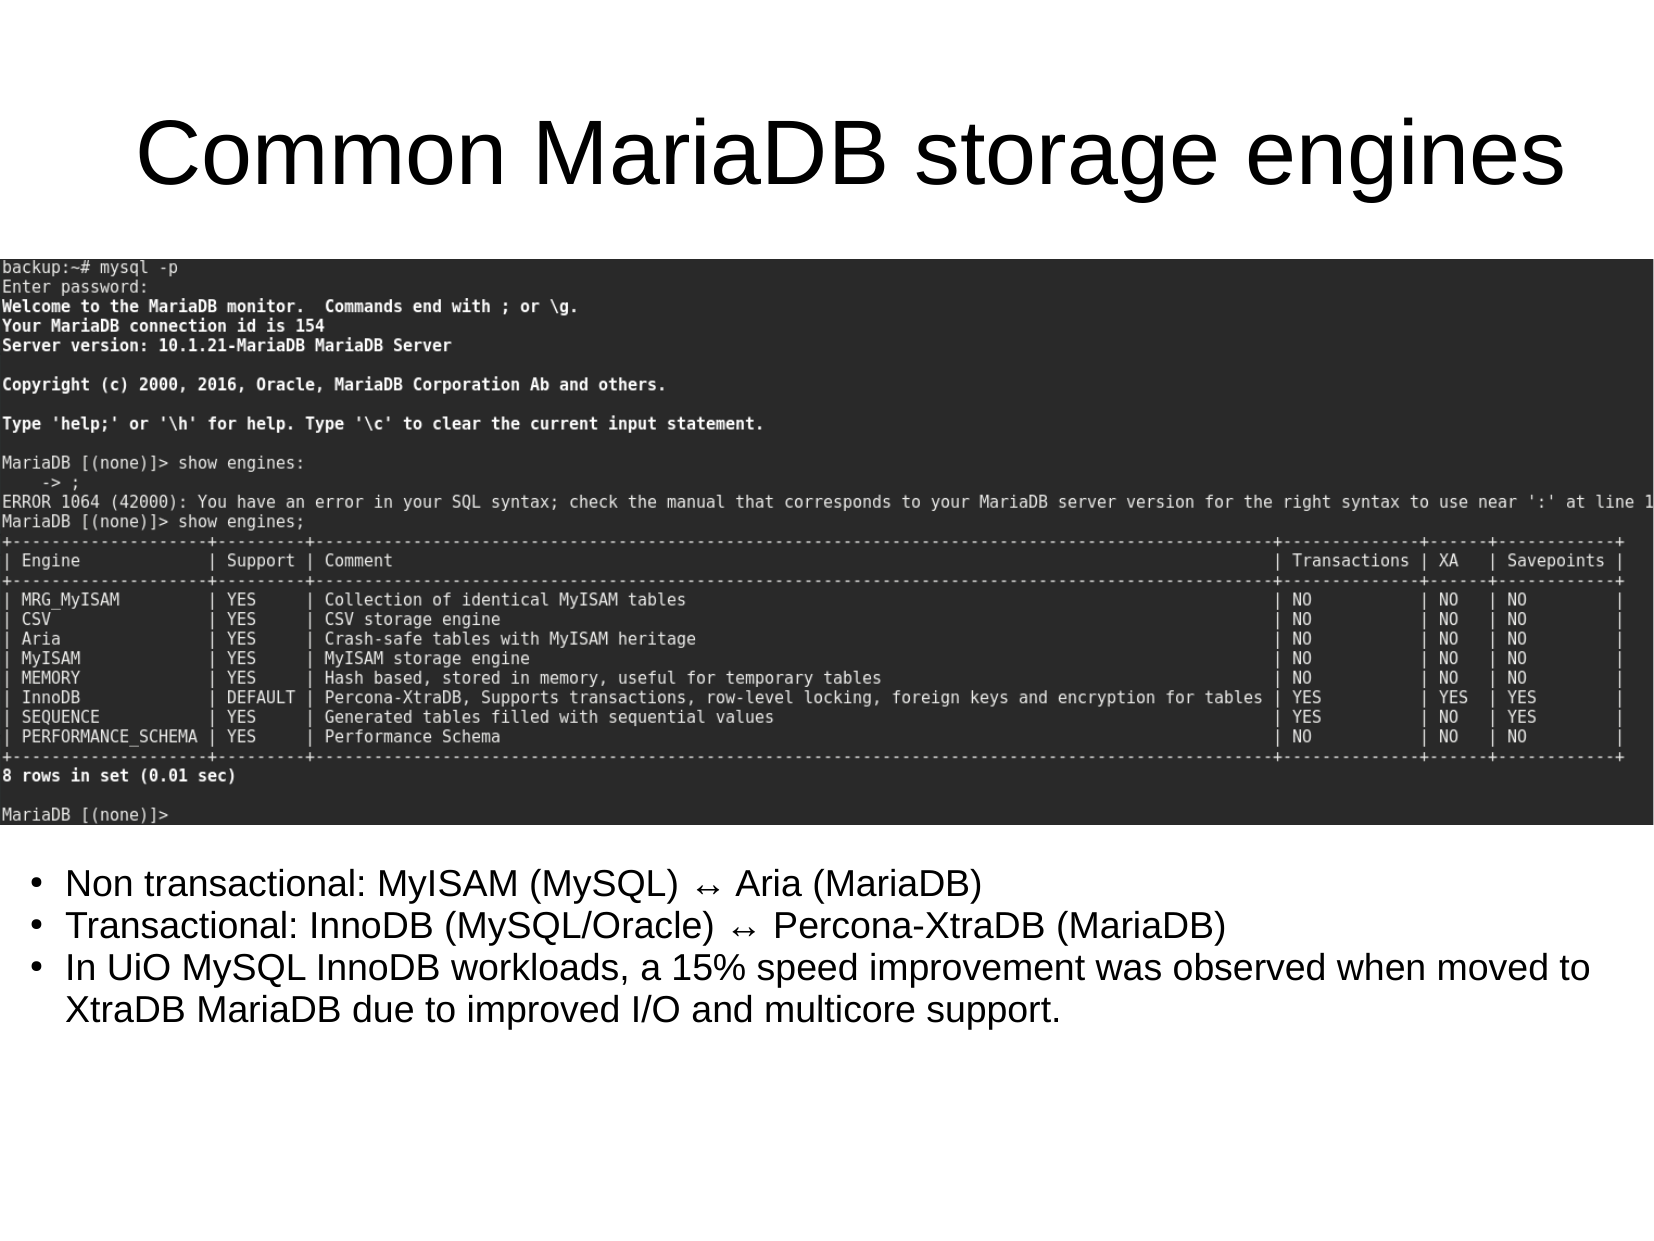

# Common MariaDB storage engines
Non transactional: MyISAM (MySQL) ↔ Aria (MariaDB)
Transactional: InnoDB (MySQL/Oracle) ↔ Percona-XtraDB (MariaDB)
In UiO MySQL InnoDB workloads, a 15% speed improvement was observed when moved to XtraDB MariaDB due to improved I/O and multicore support.